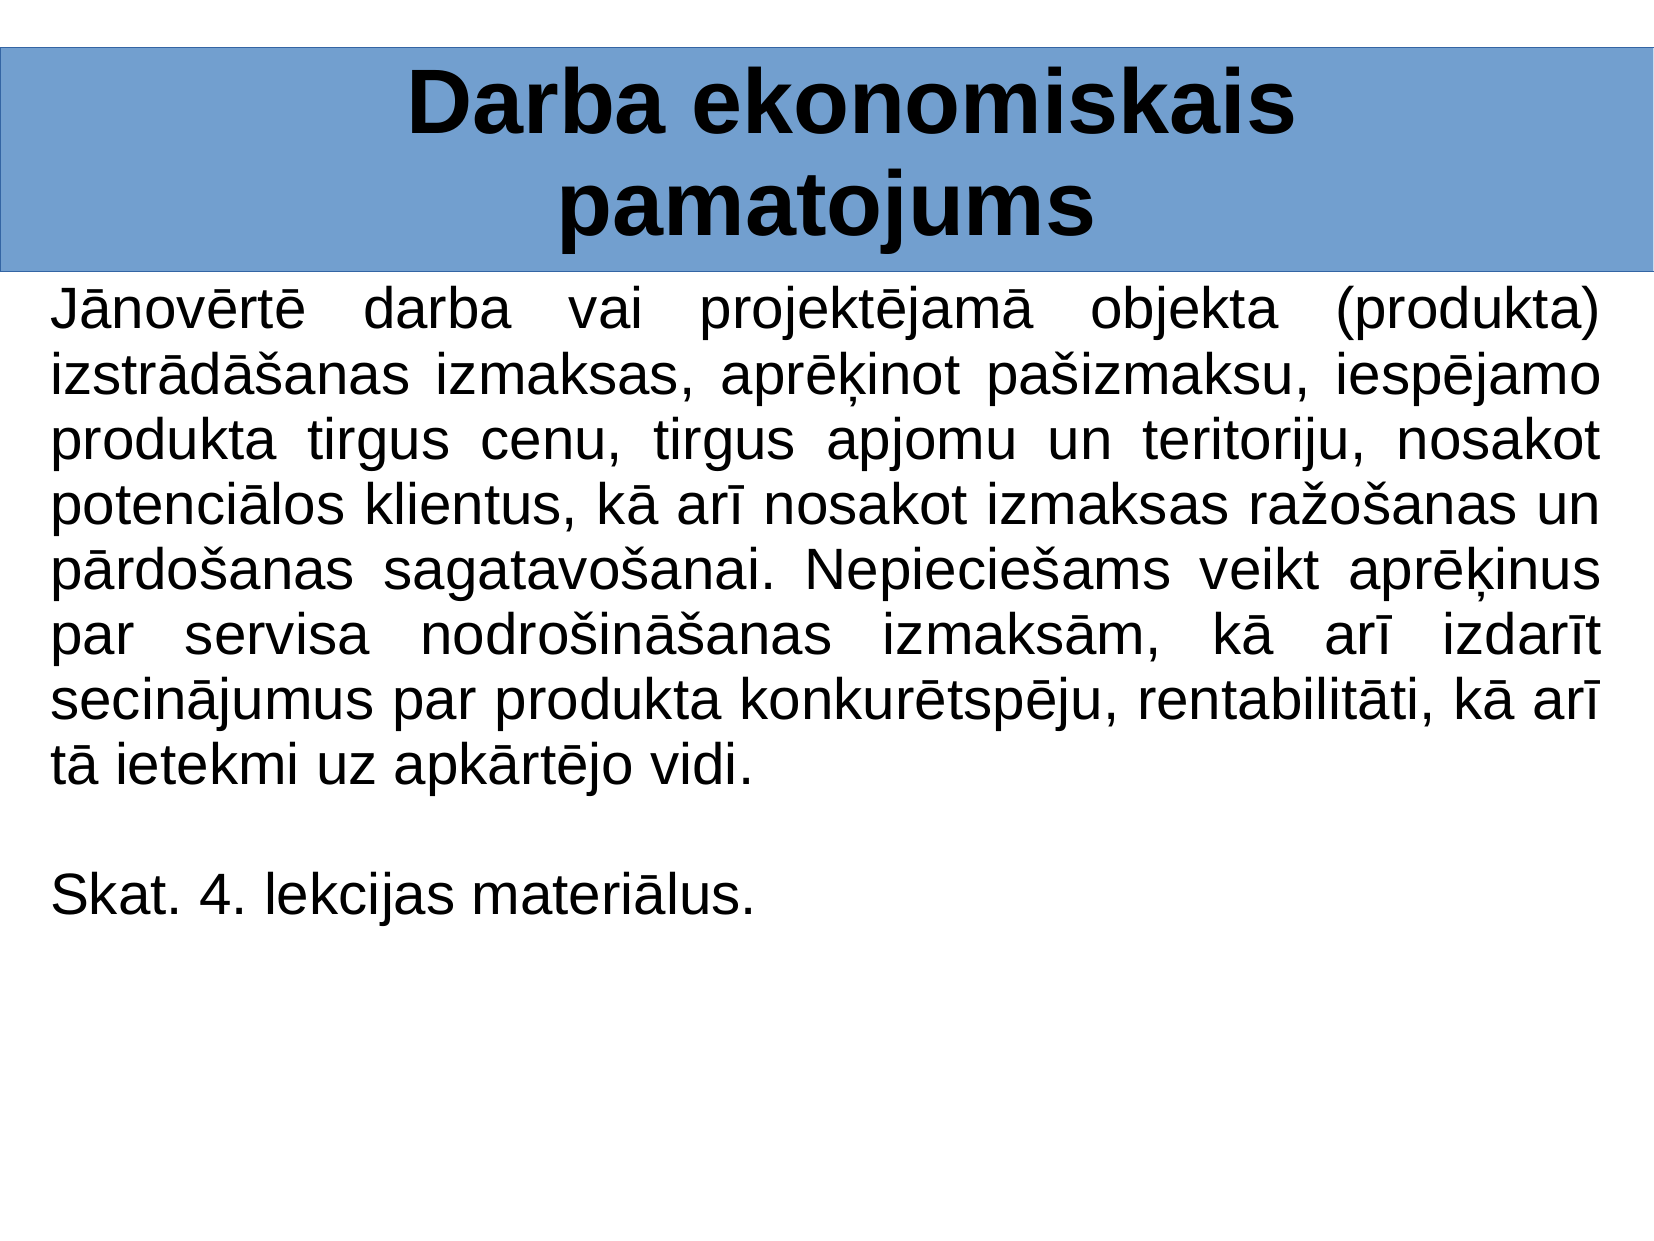

# Darba ekonomiskais pamatojums
Jānovērtē darba vai projektējamā objekta (produkta) izstrādāšanas izmaksas, aprēķinot pašizmaksu, iespējamo produkta tirgus cenu, tirgus apjomu un teritoriju, nosakot potenciālos klientus, kā arī nosakot izmaksas ražošanas un pārdošanas sagatavošanai. Nepieciešams veikt aprēķinus par servisa nodrošināšanas izmaksām, kā arī izdarīt secinājumus par produkta konkurētspēju, rentabilitāti, kā arī tā ietekmi uz apkārtējo vidi.
Skat. 4. lekcijas materiālus.